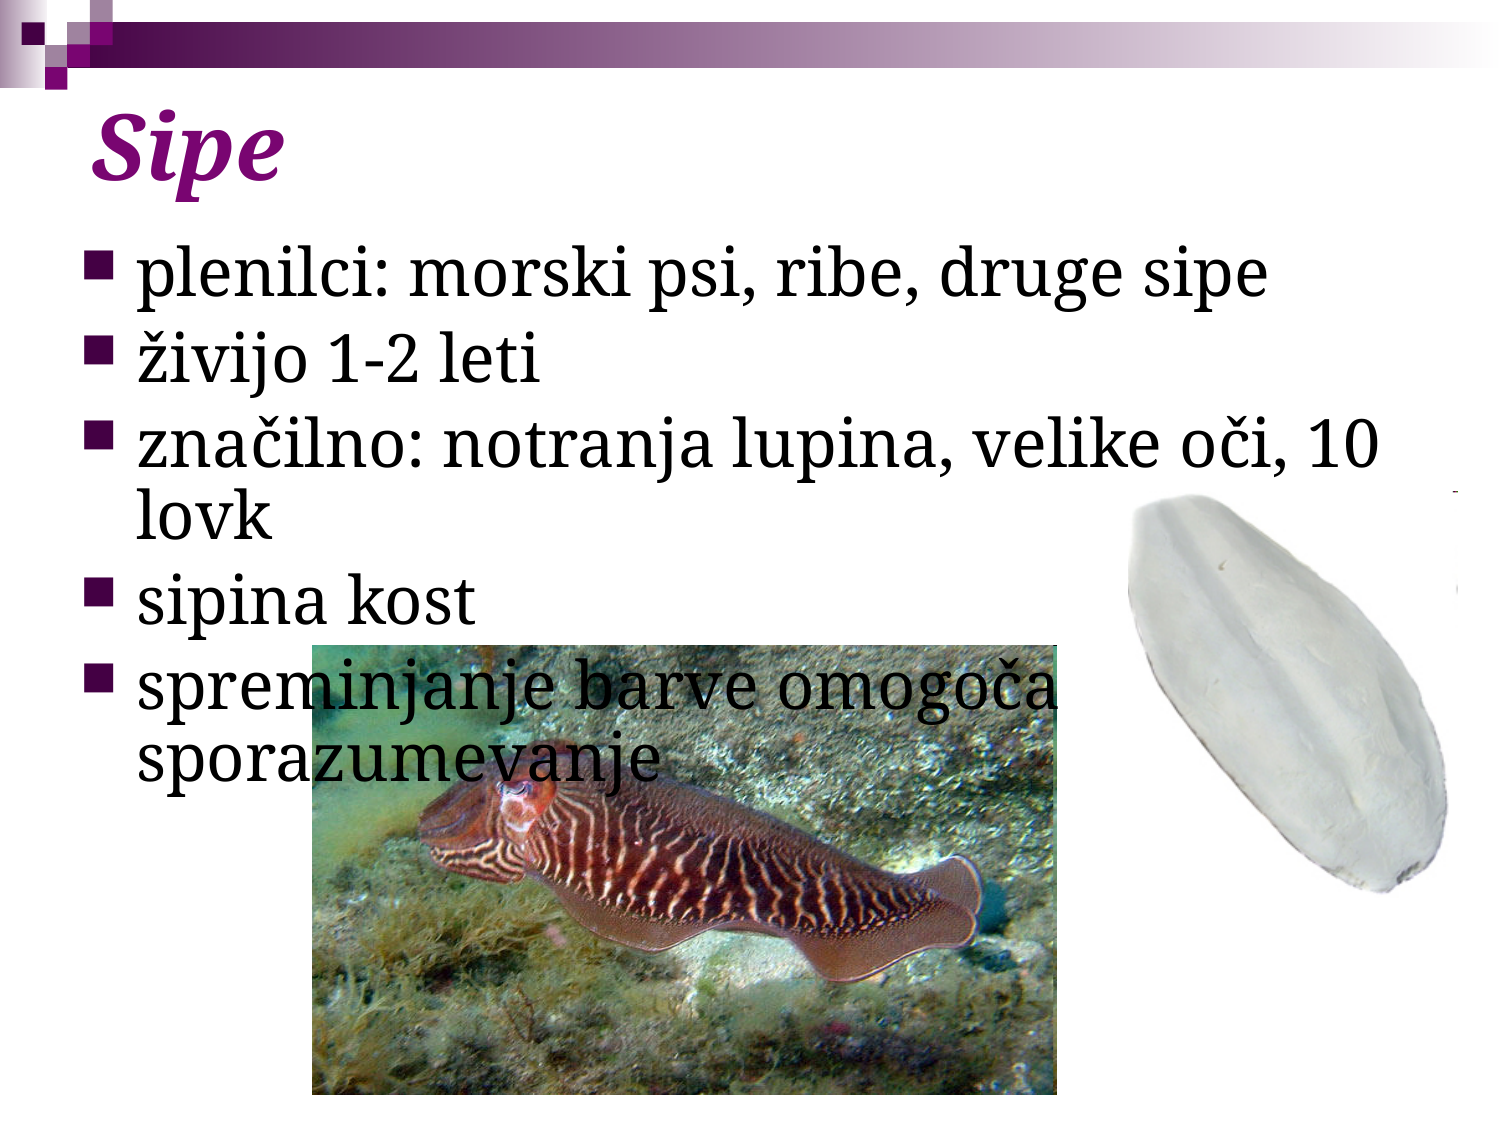

# Sipe
plenilci: morski psi, ribe, druge sipe
živijo 1-2 leti
značilno: notranja lupina, velike oči, 10 lovk
sipina kost
spreminjanje barve omogoča sporazumevanje